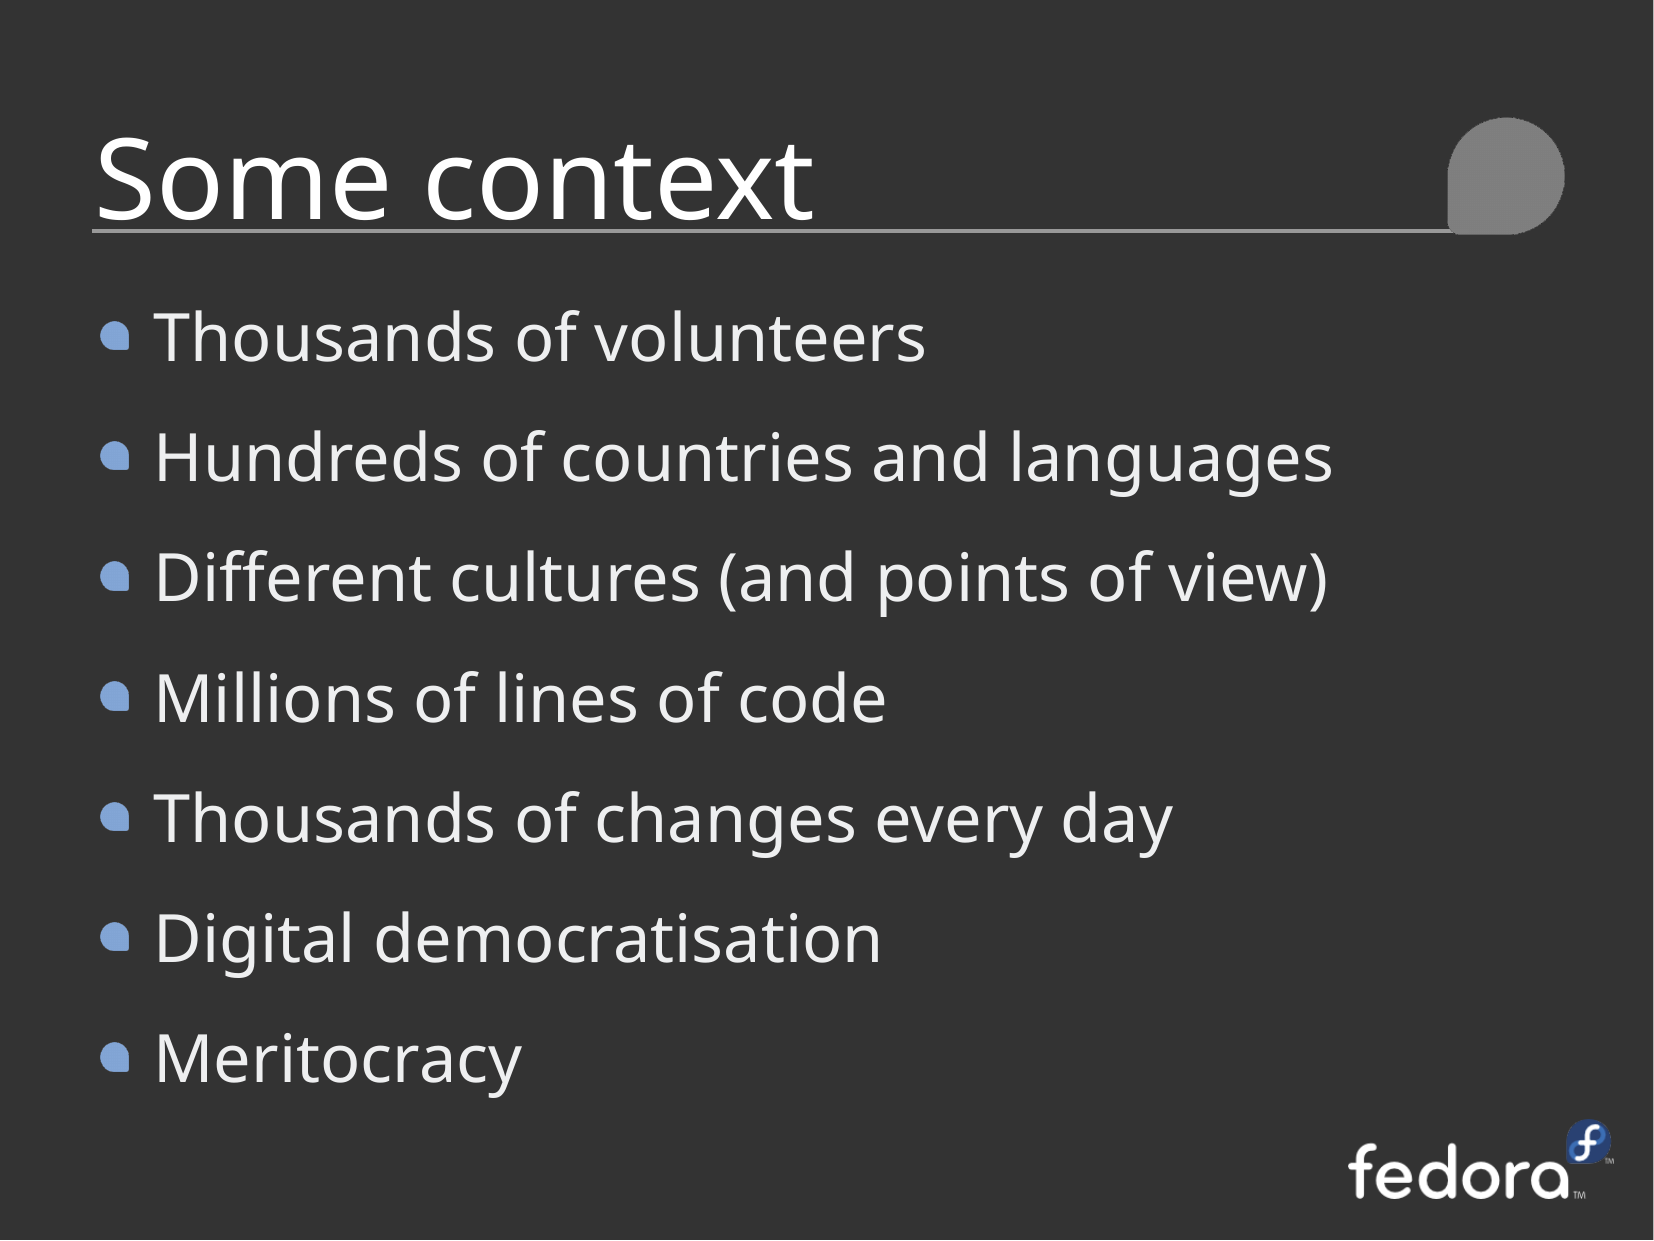

Some context
# Thousands of volunteers
Hundreds of countries and languages
Different cultures (and points of view)
Millions of lines of code
Thousands of changes every day
Digital democratisation
Meritocracy